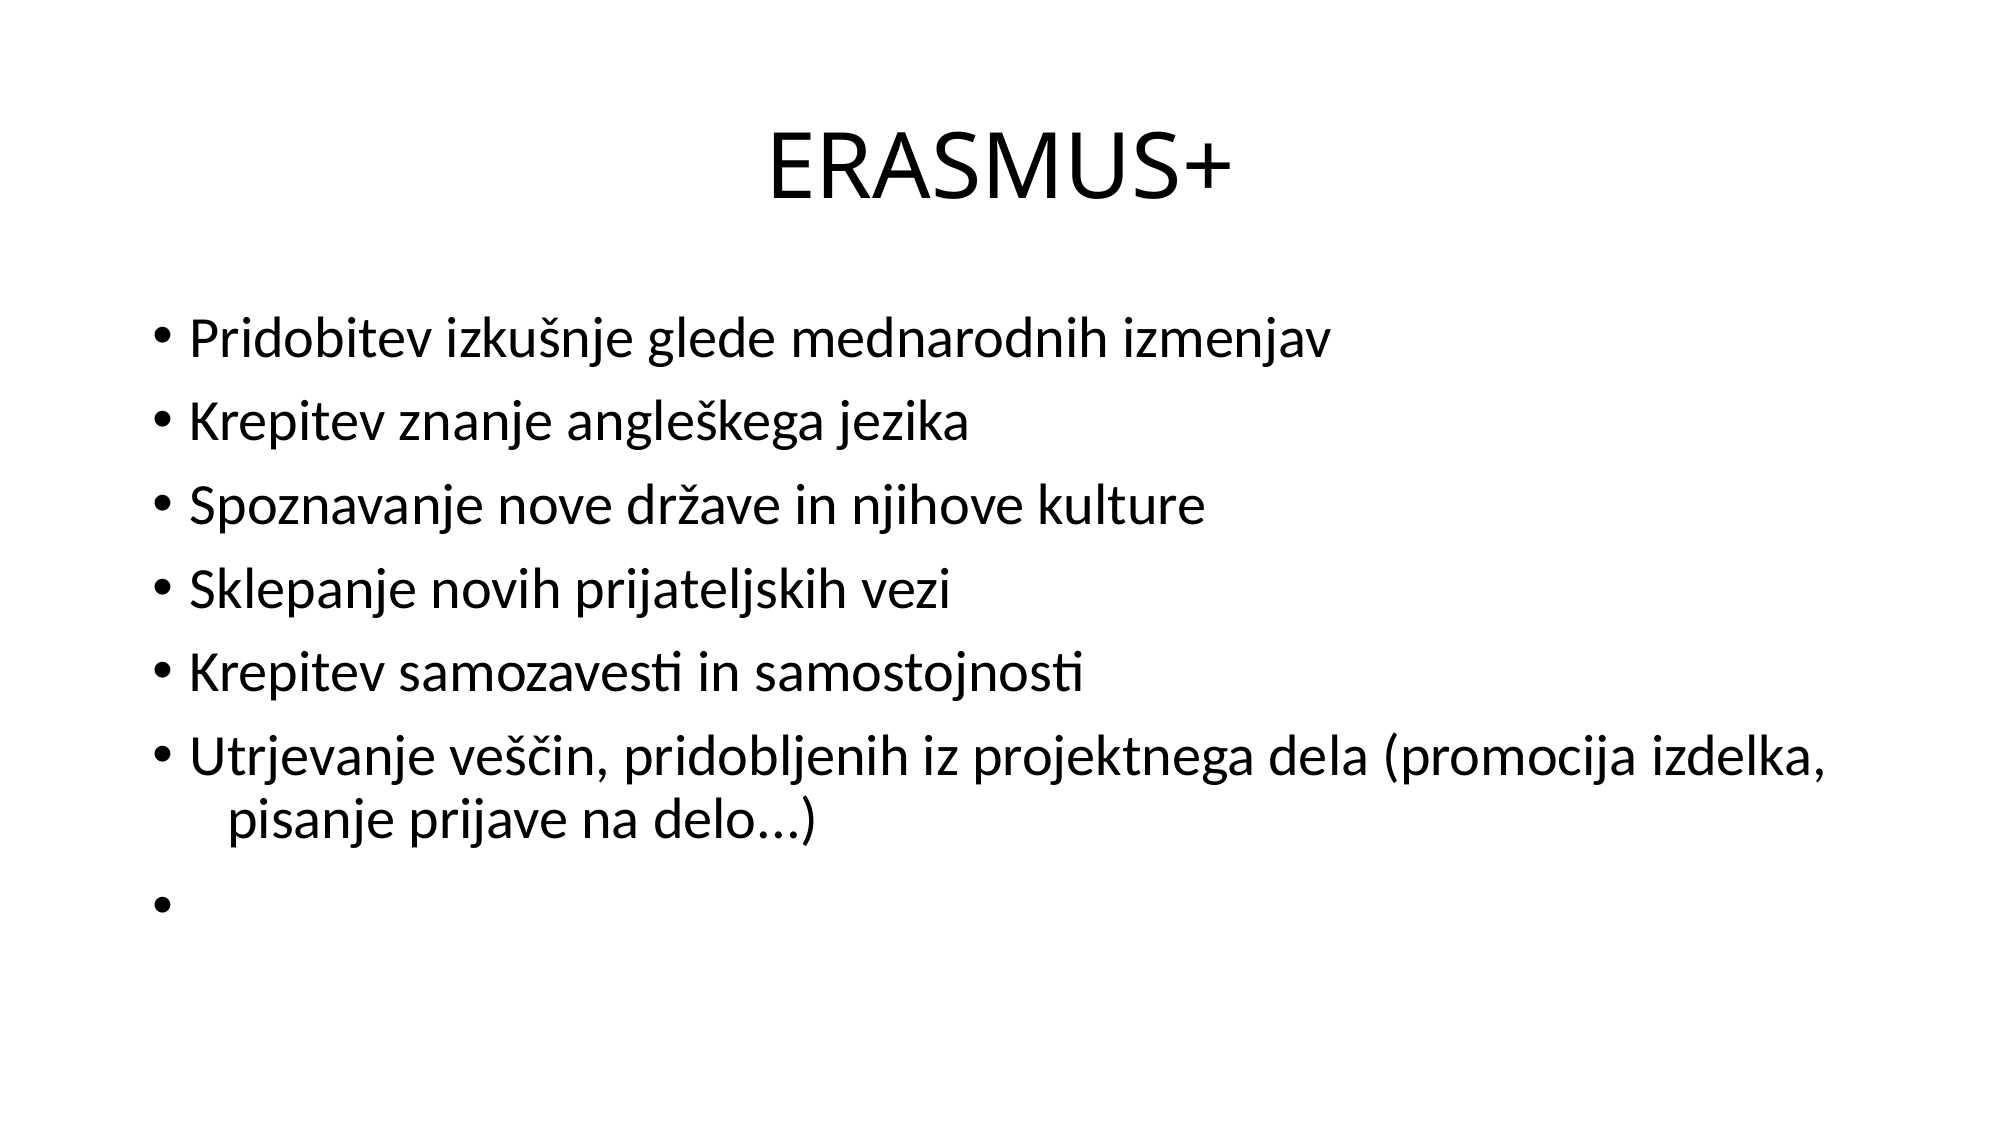

# ERASMUS+
Pridobitev izkušnje glede mednarodnih izmenjav
Krepitev znanje angleškega jezika
Spoznavanje nove države in njihove kulture
Sklepanje novih prijateljskih vezi
Krepitev samozavesti in samostojnosti
Utrjevanje veščin, pridobljenih iz projektnega dela (promocija izdelka, pisanje prijave na delo...)